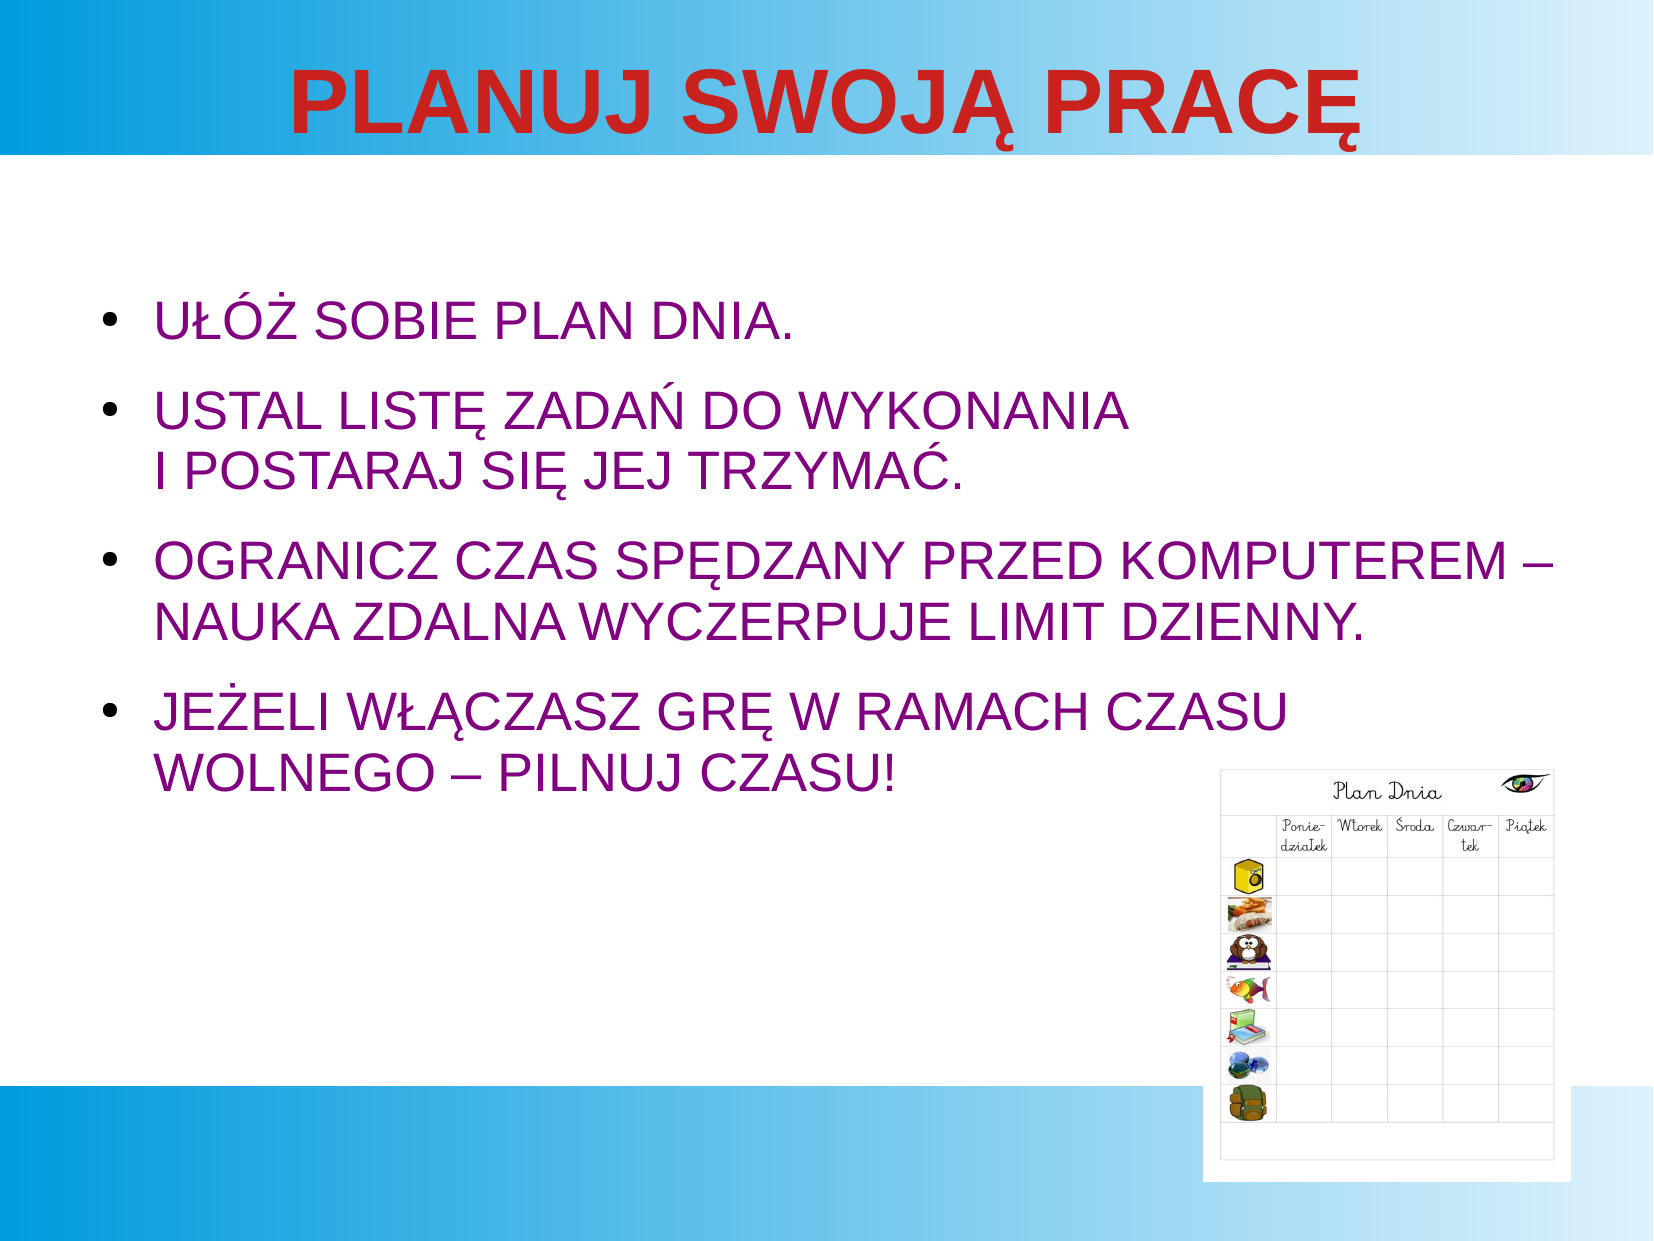

# PLANUJ SWOJĄ PRACĘ
UŁÓŻ SOBIE PLAN DNIA.
USTAL LISTĘ ZADAŃ DO WYKONANIA
I POSTARAJ SIĘ JEJ TRZYMAĆ.
OGRANICZ CZAS SPĘDZANY PRZED KOMPUTEREM – NAUKA ZDALNA WYCZERPUJE LIMIT DZIENNY.
JEŻELI WŁĄCZASZ GRĘ W RAMACH CZASU WOLNEGO – PILNUJ CZASU!